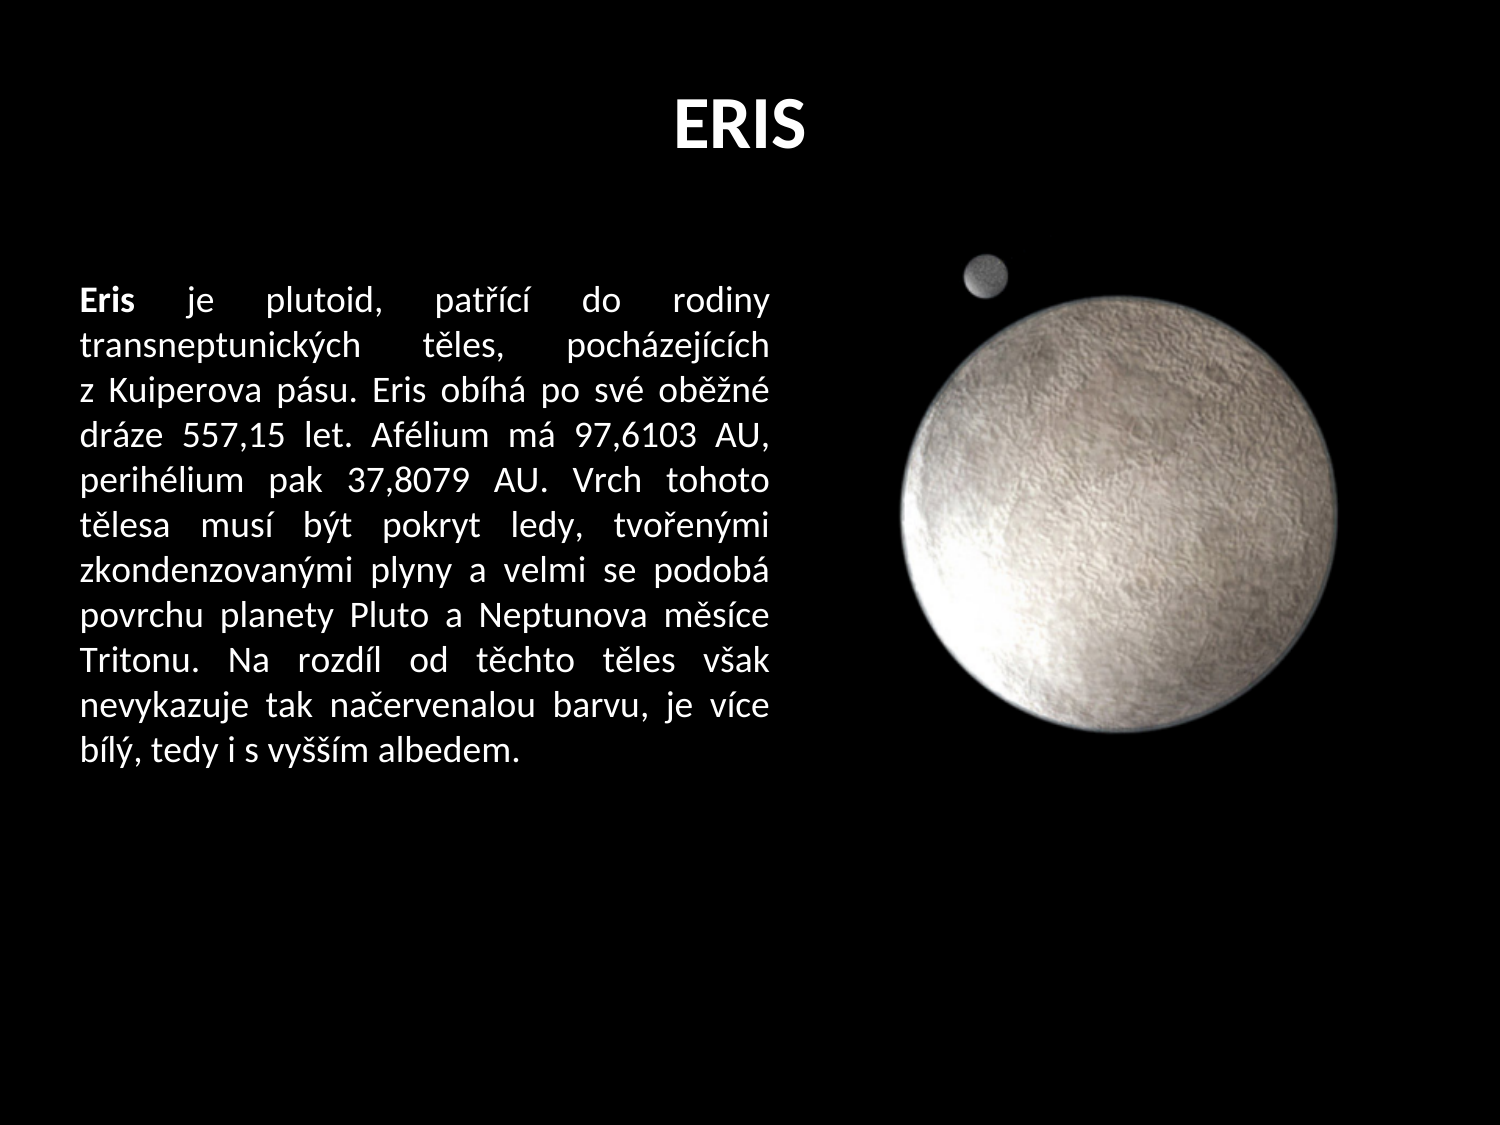

ERIS
Eris je plutoid, patřící do rodiny transneptunických těles, pocházejících
z Kuiperova pásu. Eris obíhá po své oběžné dráze 557,15 let. Afélium má 97,6103 AU, perihélium pak 37,8079 AU. Vrch tohoto tělesa musí být pokryt ledy, tvořenými zkondenzovanými plyny a velmi se podobá povrchu planety Pluto a Neptunova měsíce Tritonu. Na rozdíl od těchto těles však nevykazuje tak načervenalou barvu, je více bílý, tedy i s vyšším albedem.